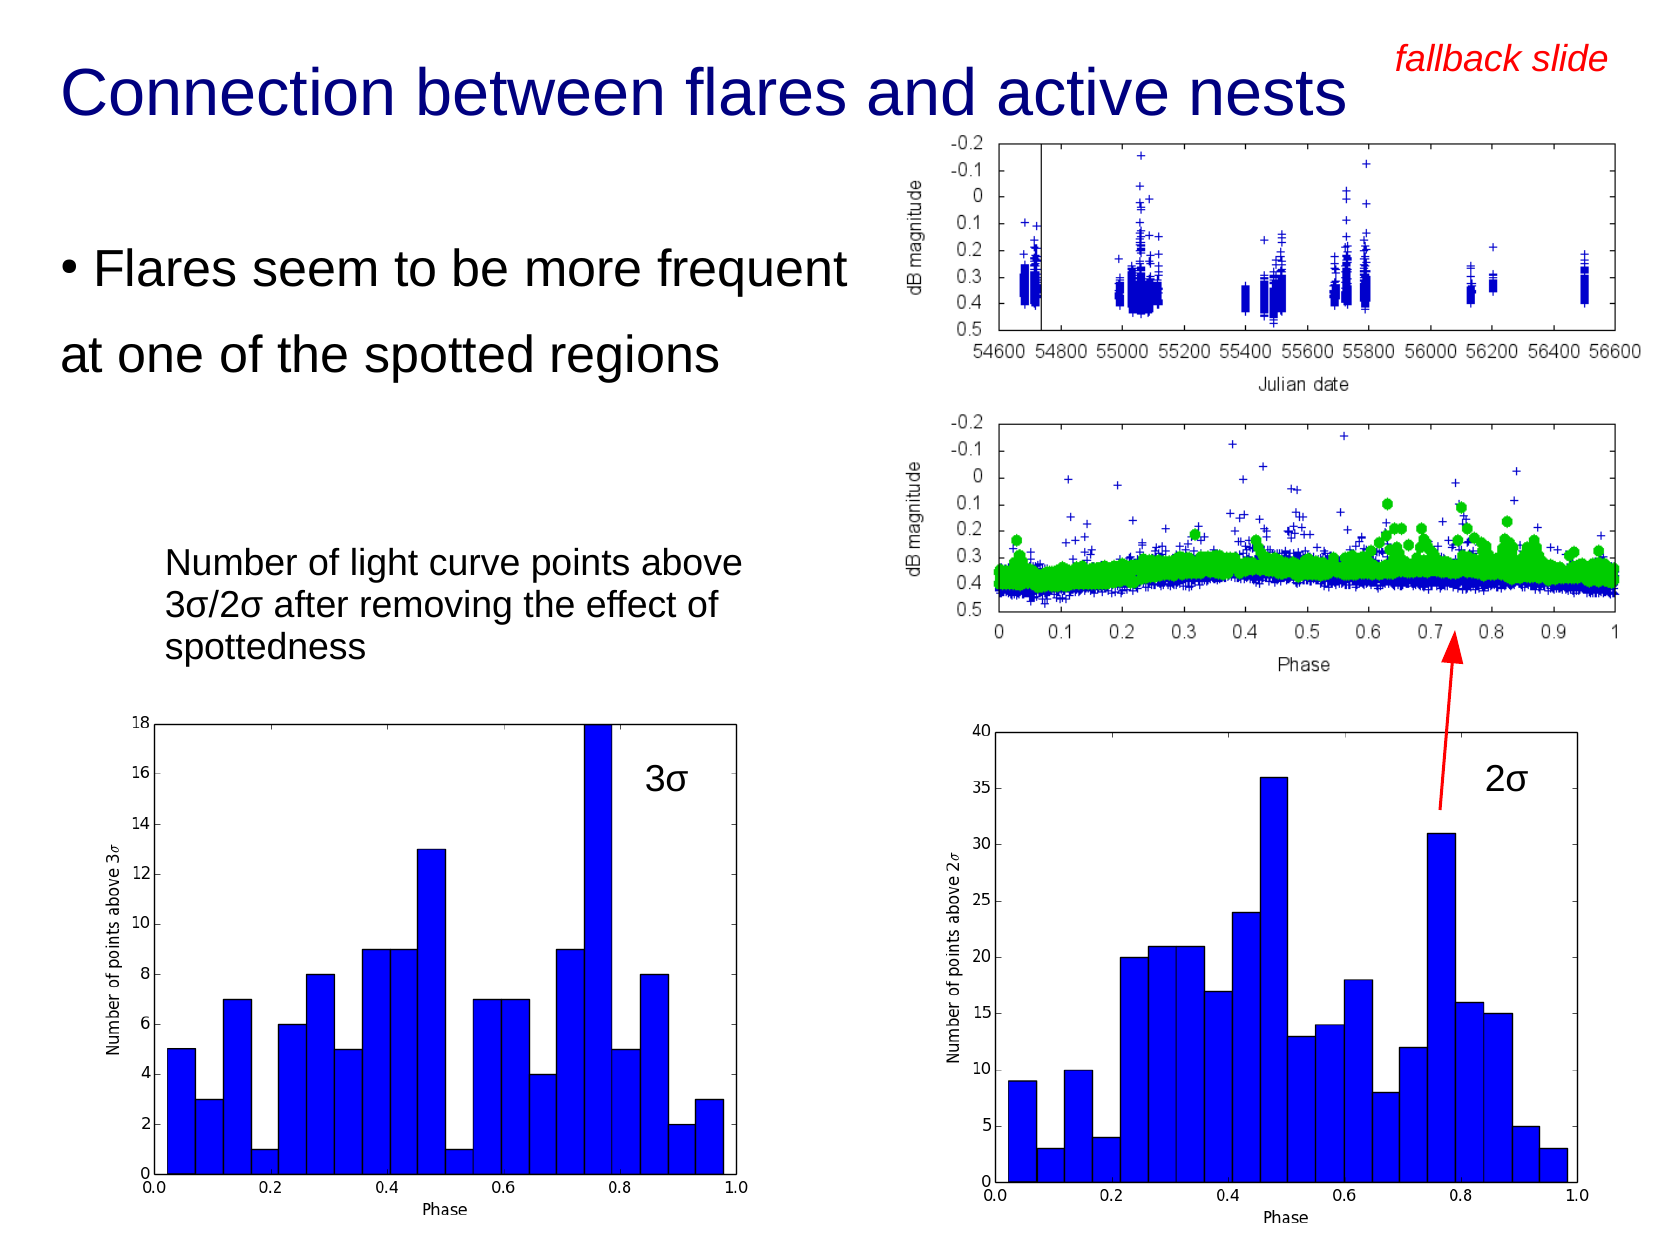

fallback slide
Connection between flares and active nests
 Flares seem to be more frequent at one of the spotted regions
Number of light curve points above 3σ/2σ after removing the effect of spottedness
3σ
2σ